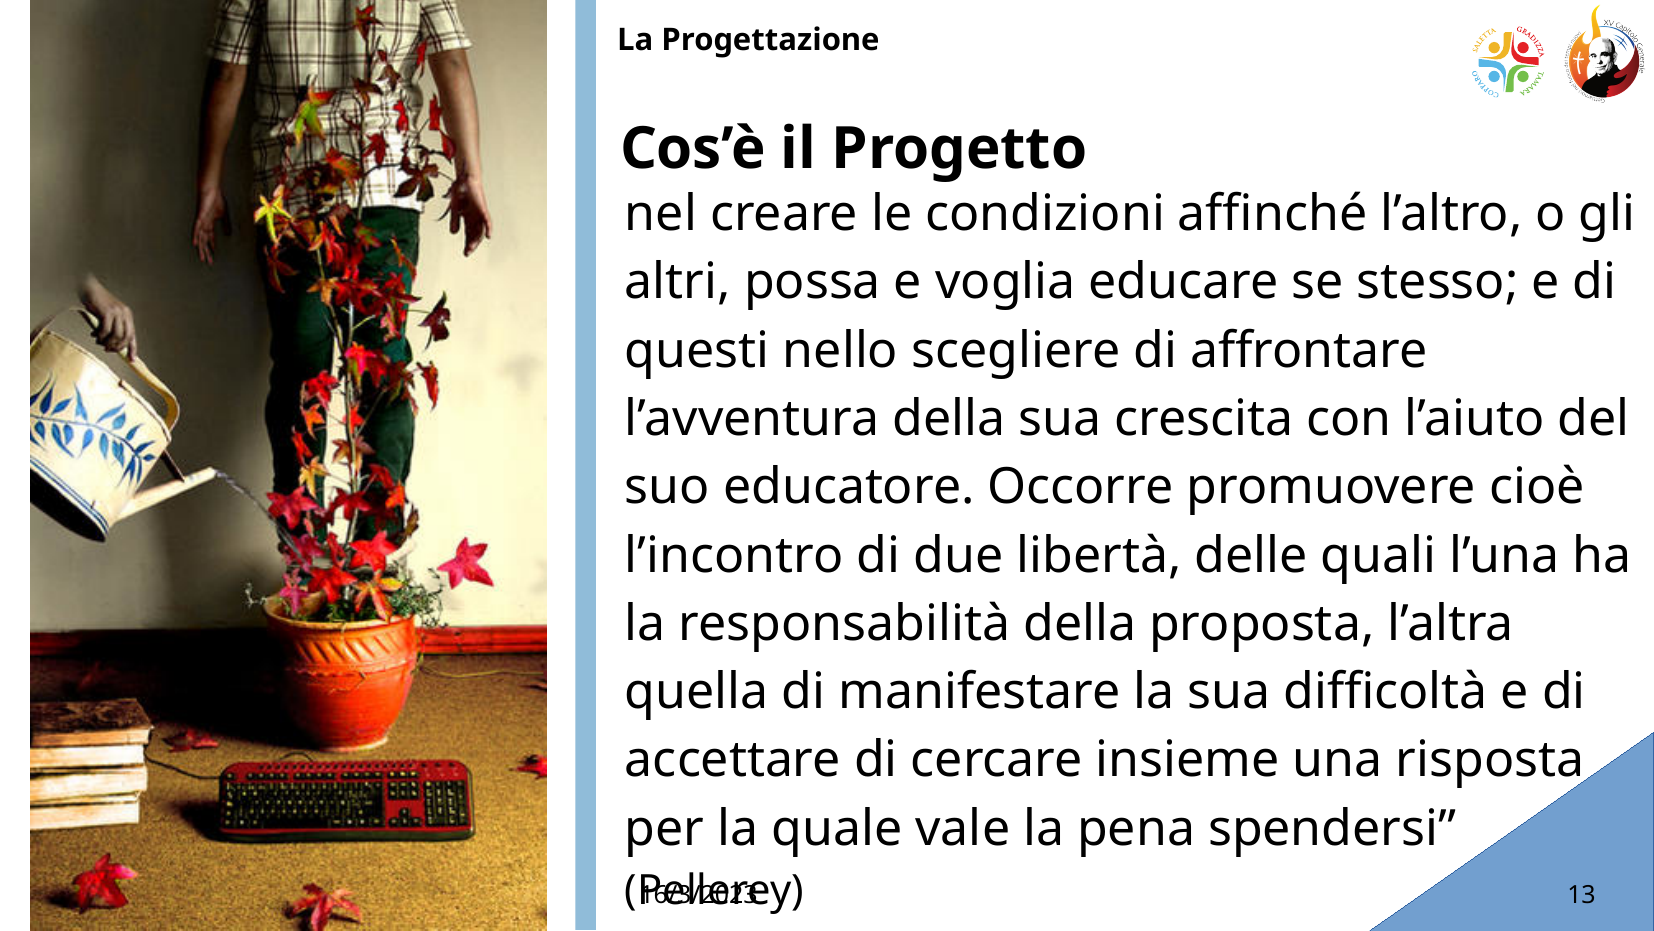

La Progettazione
Cos’è il Progetto
# nel creare le condizioni affinché l’altro, o gli altri, possa e voglia educare se stesso; e di questi nello scegliere di affrontare l’avventura della sua crescita con l’aiuto del suo educatore. Occorre promuovere cioè l’incontro di due libertà, delle quali l’una ha la responsabilità della proposta, l’altra quella di manifestare la sua difficoltà e di accettare di cercare insieme una risposta per la quale vale la pena spendersi” (Pellerey)